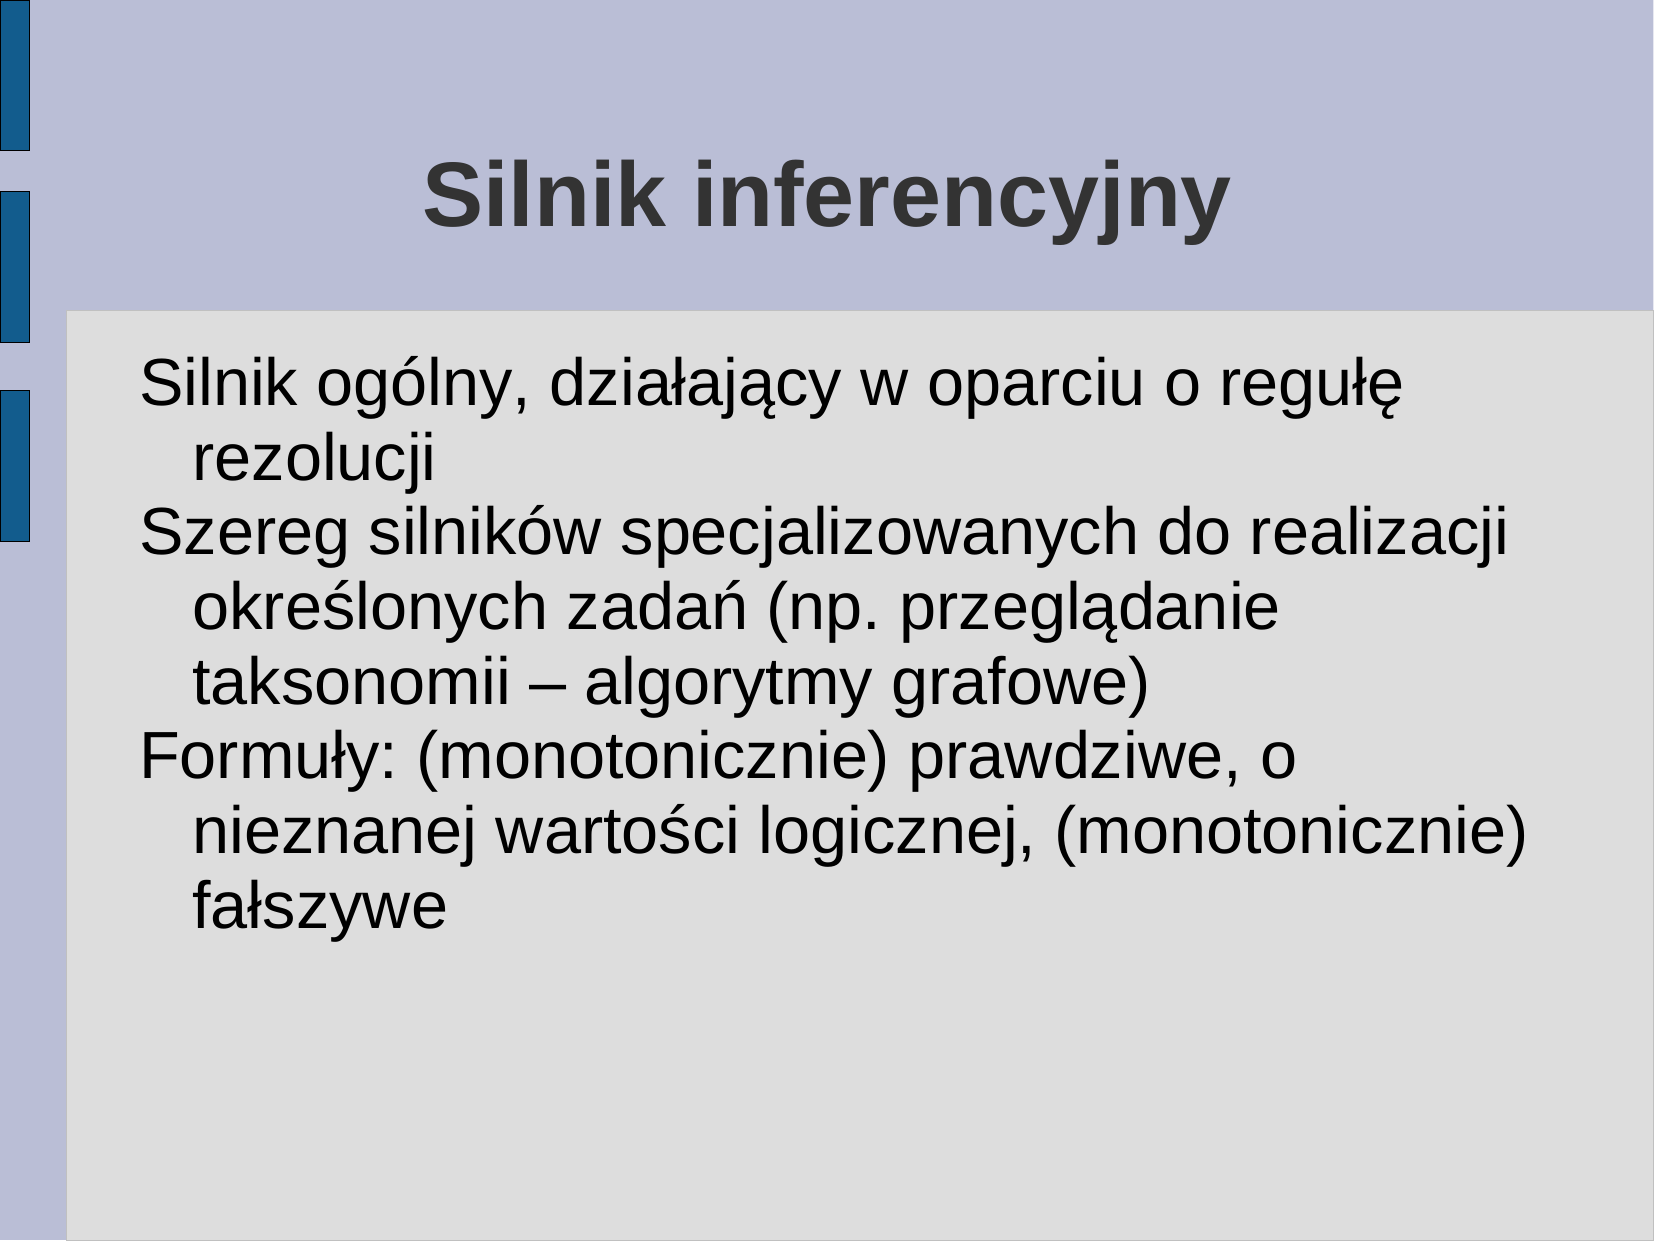

# Silnik inferencyjny
Silnik ogólny, działający w oparciu o regułę rezolucji
Szereg silników specjalizowanych do realizacji określonych zadań (np. przeglądanie taksonomii – algorytmy grafowe)
Formuły: (monotonicznie) prawdziwe, o nieznanej wartości logicznej, (monotonicznie) fałszywe